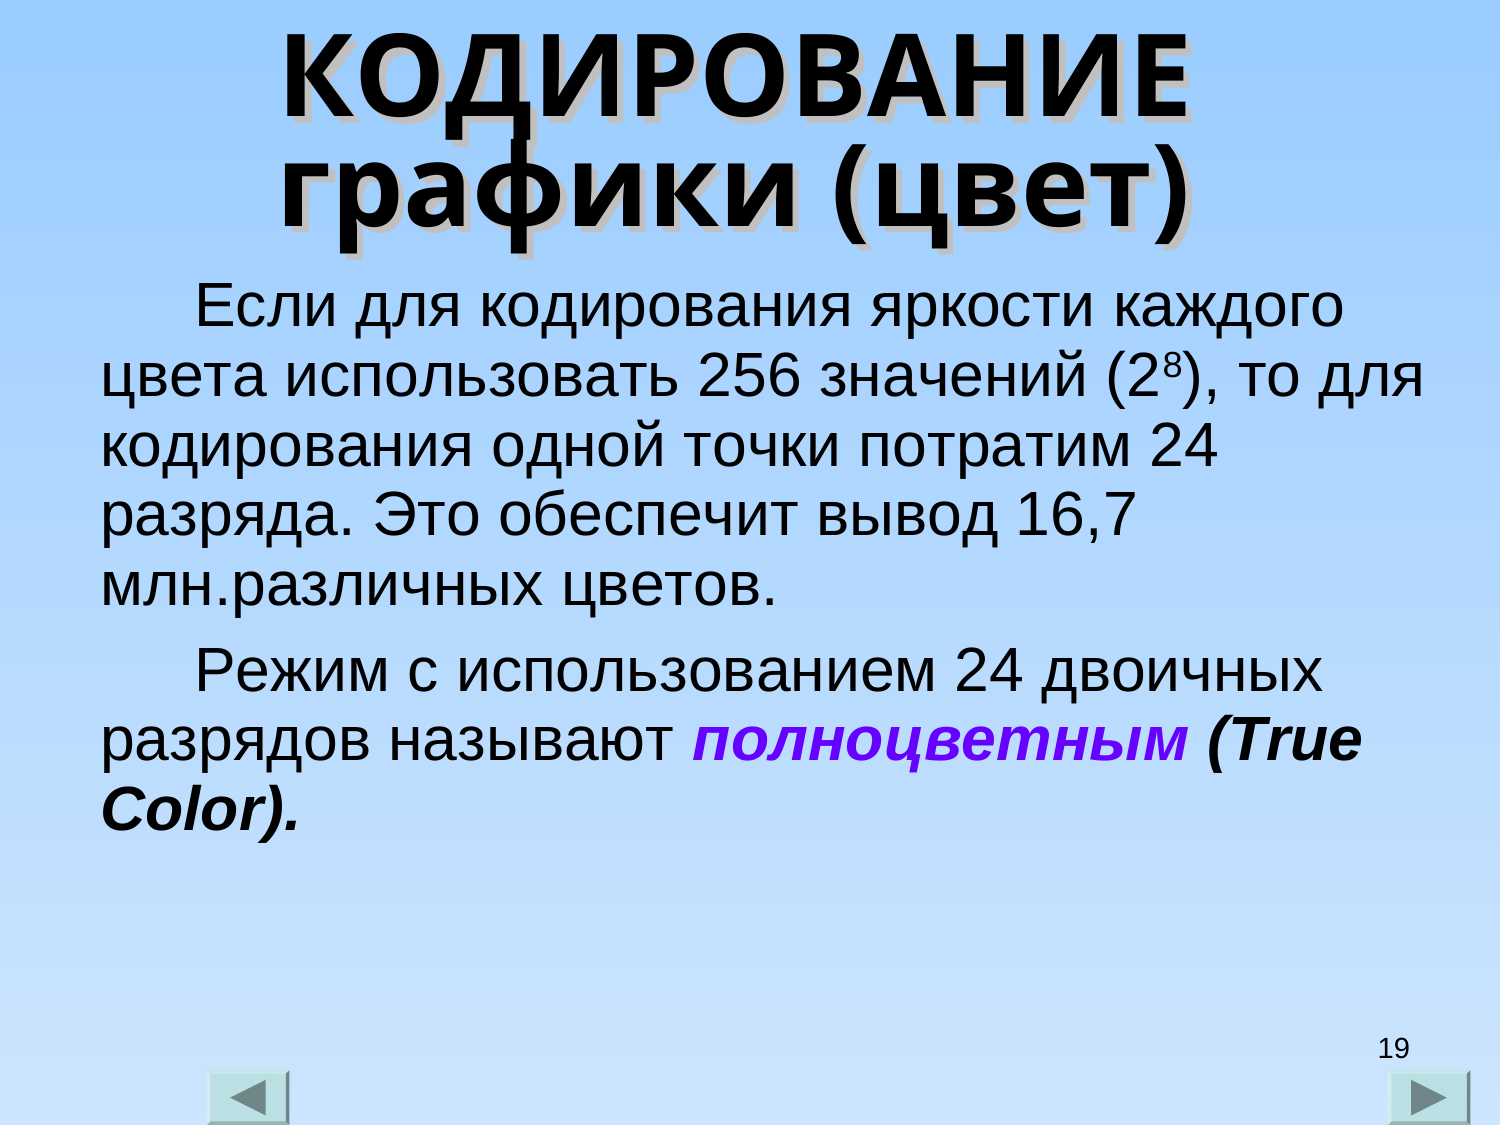

# КОДИРОВАНИЕ графики (цвет)
		Если для кодирования яркости каждого цвета использовать 256 значений (28), то для кодирования одной точки потратим 24 разряда. Это обеспечит вывод 16,7 млн.различных цветов.
		Режим с использованием 24 двоичных разрядов называют полноцветным (True Color).
19